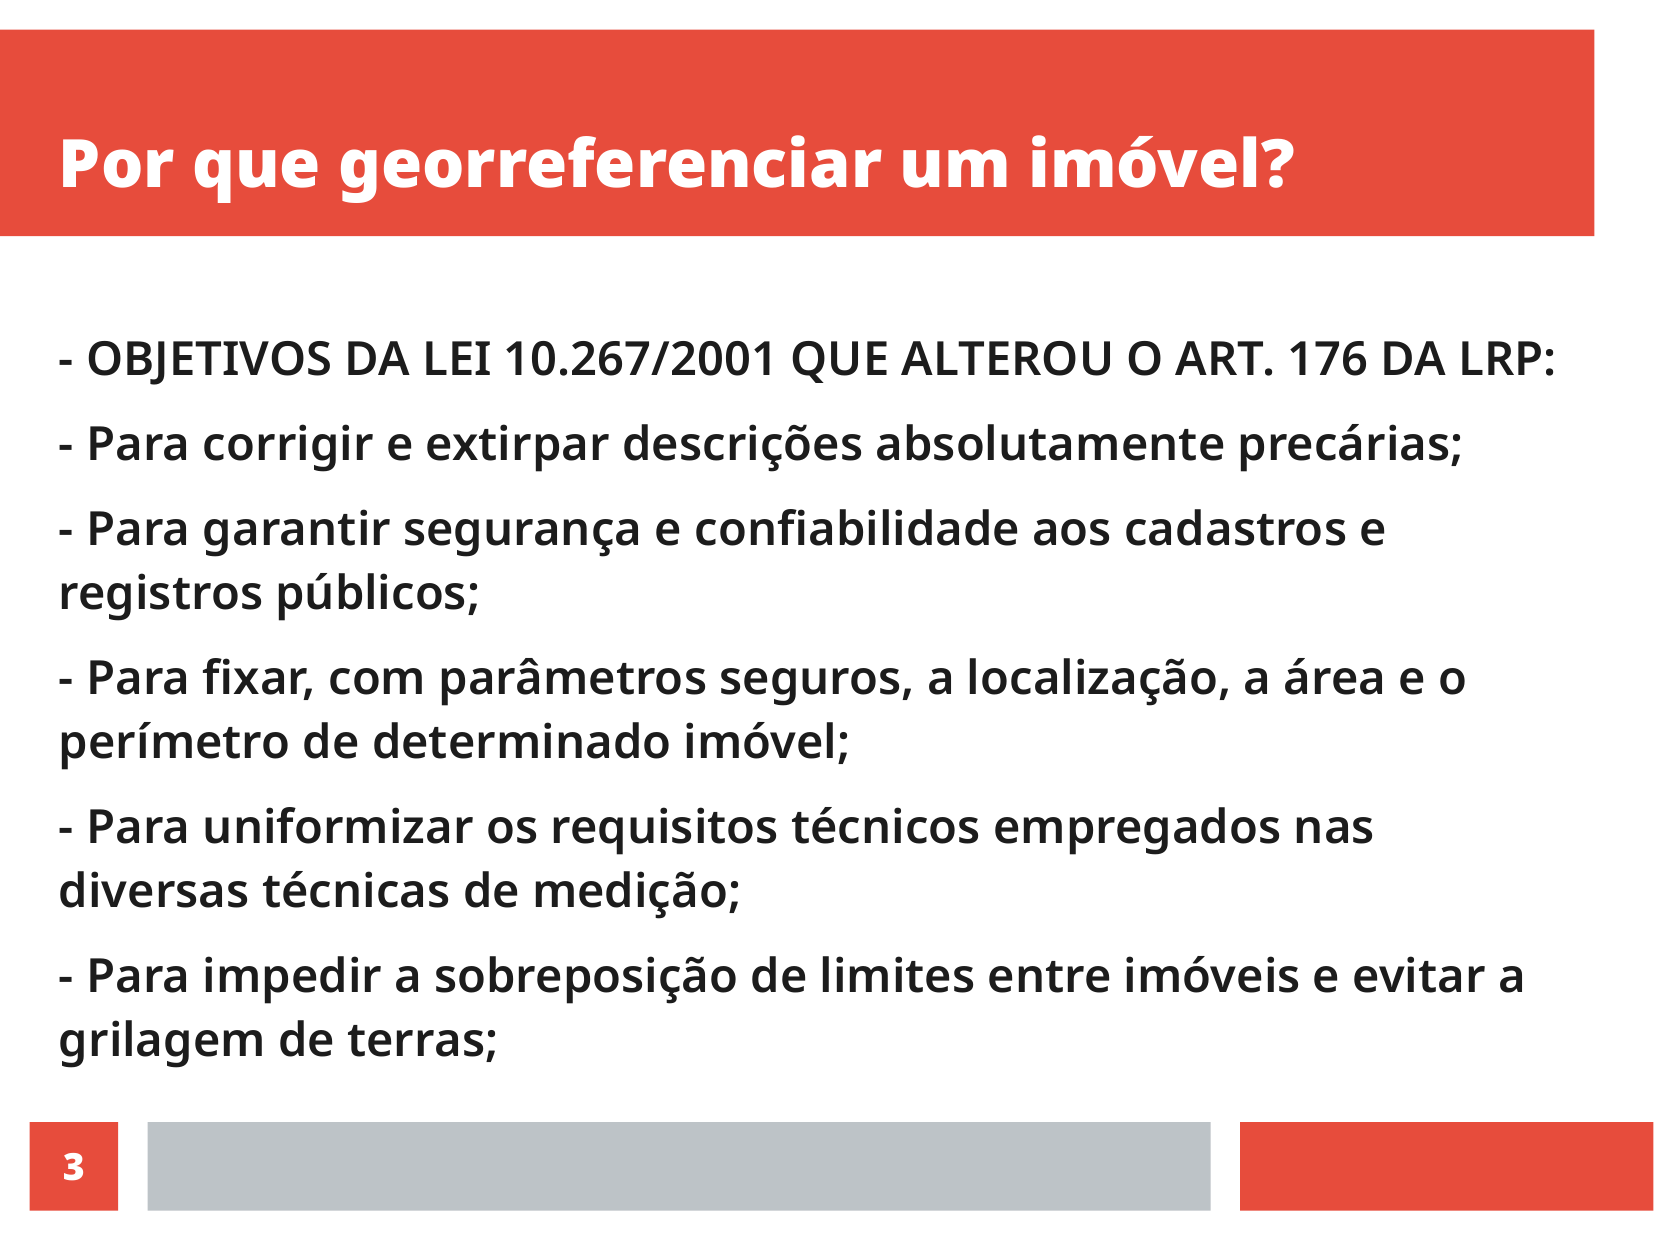

# Por que georreferenciar um imóvel?
- OBJETIVOS DA LEI 10.267/2001 QUE ALTEROU O ART. 176 DA LRP:
- Para corrigir e extirpar descrições absolutamente precárias;
- Para garantir segurança e confiabilidade aos cadastros e registros públicos;
- Para fixar, com parâmetros seguros, a localização, a área e o perímetro de determinado imóvel;
- Para uniformizar os requisitos técnicos empregados nas diversas técnicas de medição;
- Para impedir a sobreposição de limites entre imóveis e evitar a grilagem de terras;
3